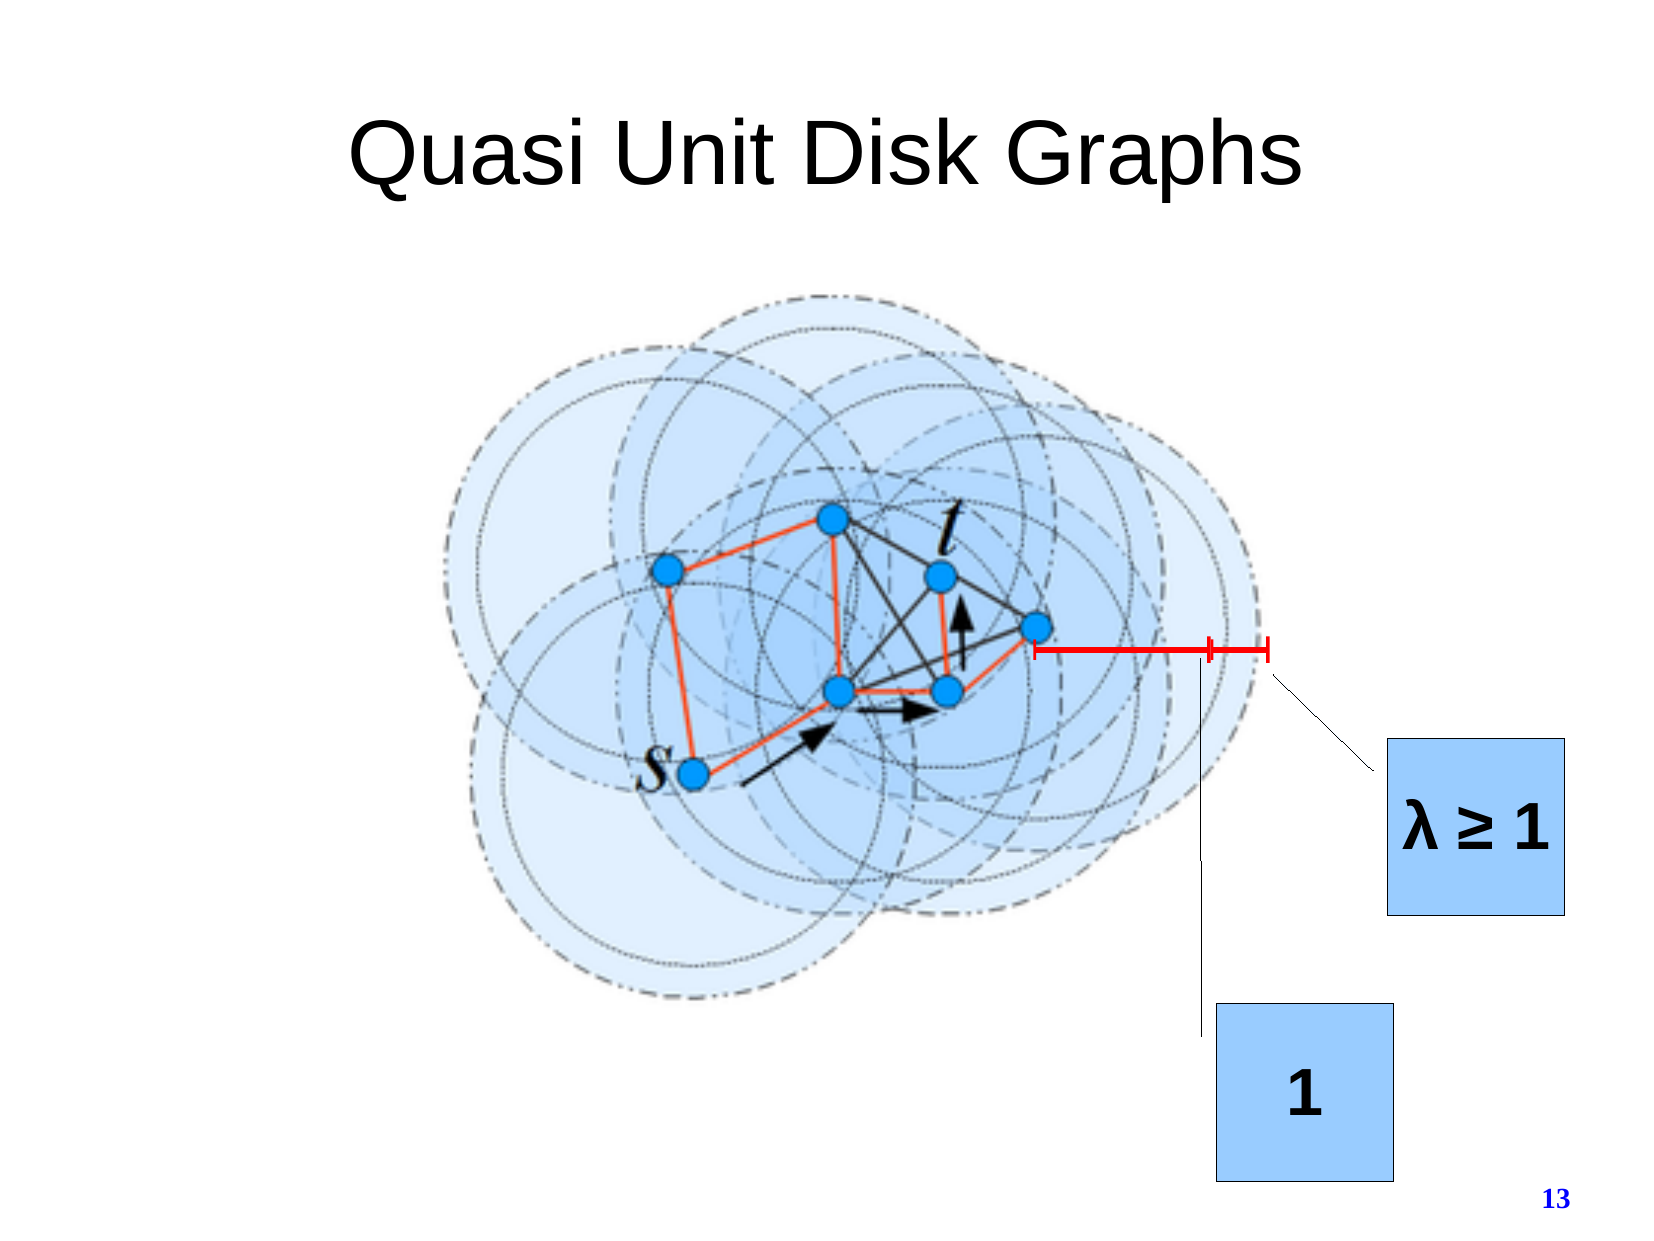

# Quasi Unit Disk Graphs
λ ≥ 1
1
13